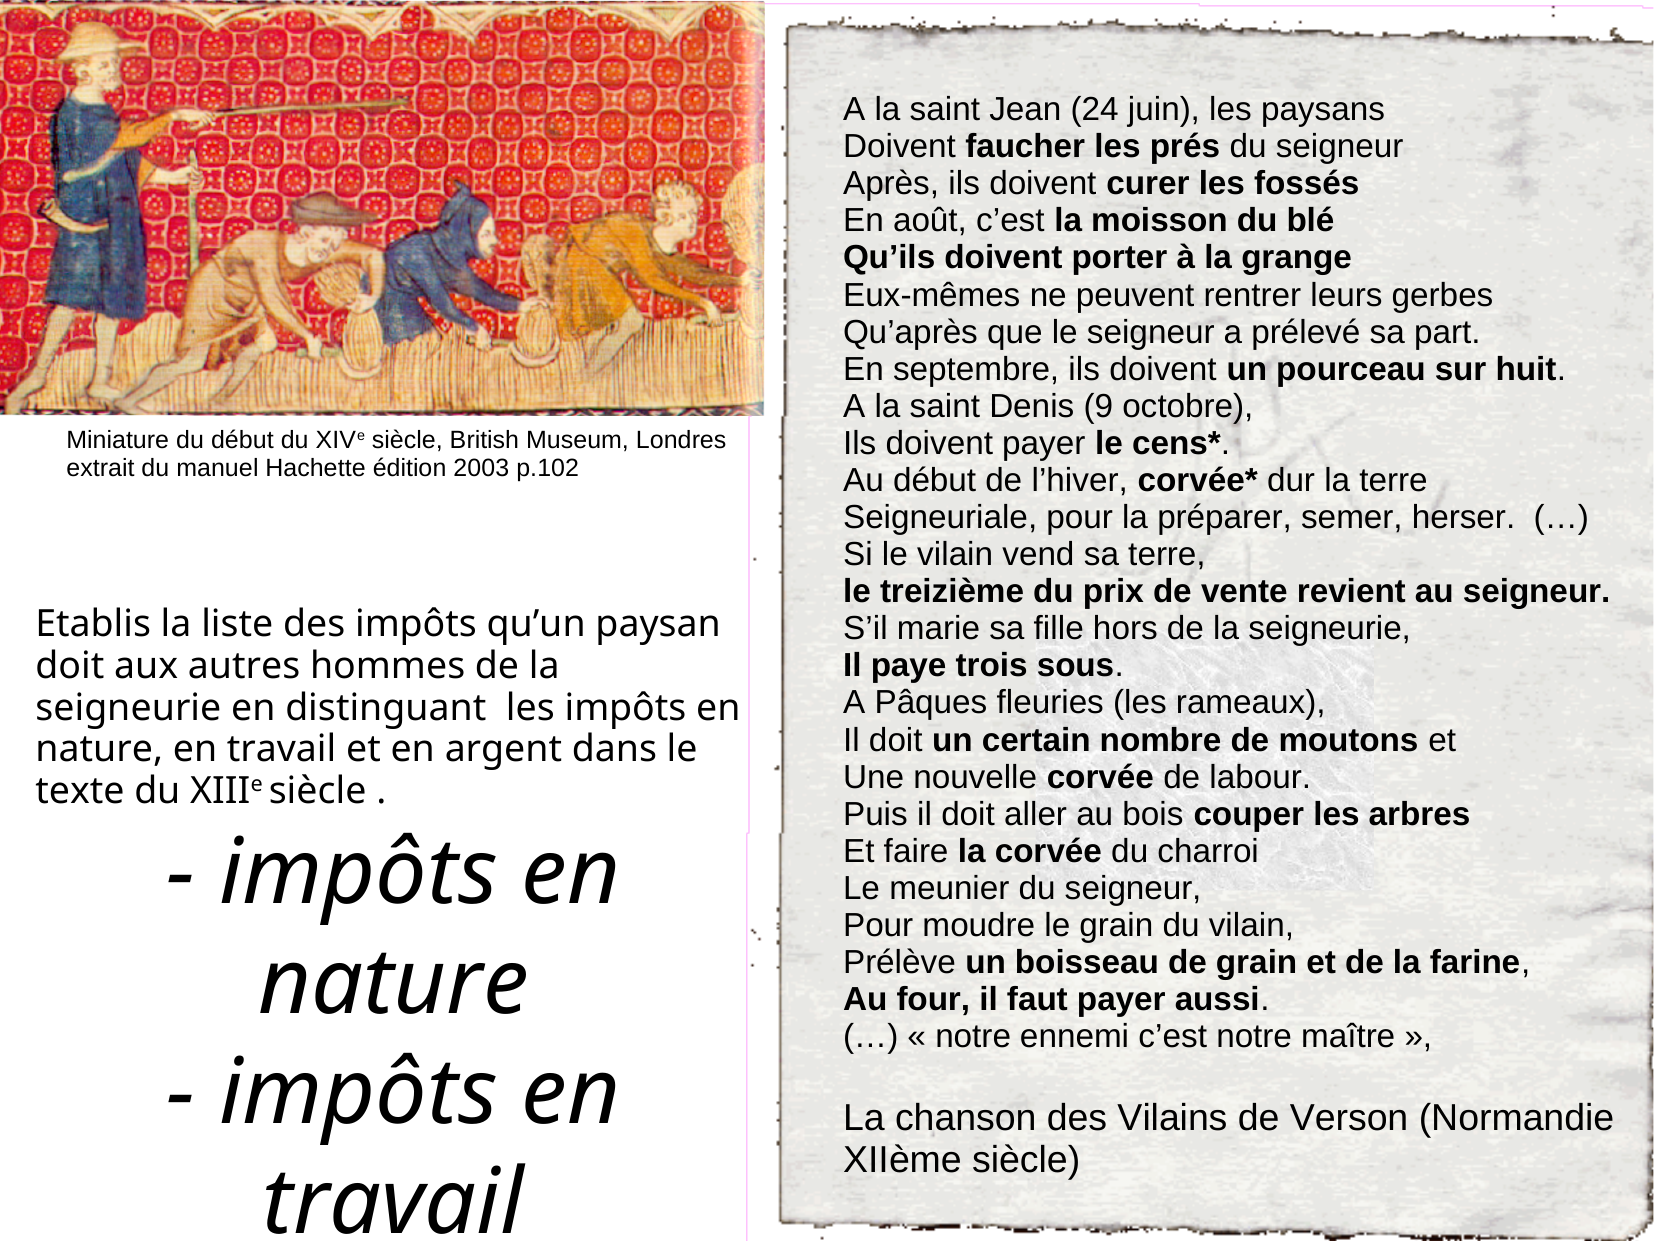

A la saint Jean (24 juin), les paysans
Doivent faucher les prés du seigneur
Après, ils doivent curer les fossés
En août, c’est la moisson du blé
Qu’ils doivent porter à la grange
Eux-mêmes ne peuvent rentrer leurs gerbes
Qu’après que le seigneur a prélevé sa part.
En septembre, ils doivent un pourceau sur huit.
A la saint Denis (9 octobre),
Ils doivent payer le cens*.
Au début de l’hiver, corvée* dur la terre
Seigneuriale, pour la préparer, semer, herser. (…)
Si le vilain vend sa terre,
le treizième du prix de vente revient au seigneur.
S’il marie sa fille hors de la seigneurie,
Il paye trois sous.
A Pâques fleuries (les rameaux),
Il doit un certain nombre de moutons et
Une nouvelle corvée de labour.
Puis il doit aller au bois couper les arbres
Et faire la corvée du charroi
Le meunier du seigneur,
Pour moudre le grain du vilain,
Prélève un boisseau de grain et de la farine,
Au four, il faut payer aussi.
(…) « notre ennemi c’est notre maître »,
La chanson des Vilains de Verson (Normandie XIIème siècle)
Miniature du début du XIVe siècle, British Museum, Londres
extrait du manuel Hachette édition 2003 p.102
Etablis la liste des impôts qu’un paysan doit aux autres hommes de la seigneurie en distinguant les impôts en nature, en travail et en argent dans le texte du XIIIe siècle .
- impôts en nature
- impôts en travail
- impôts en argent